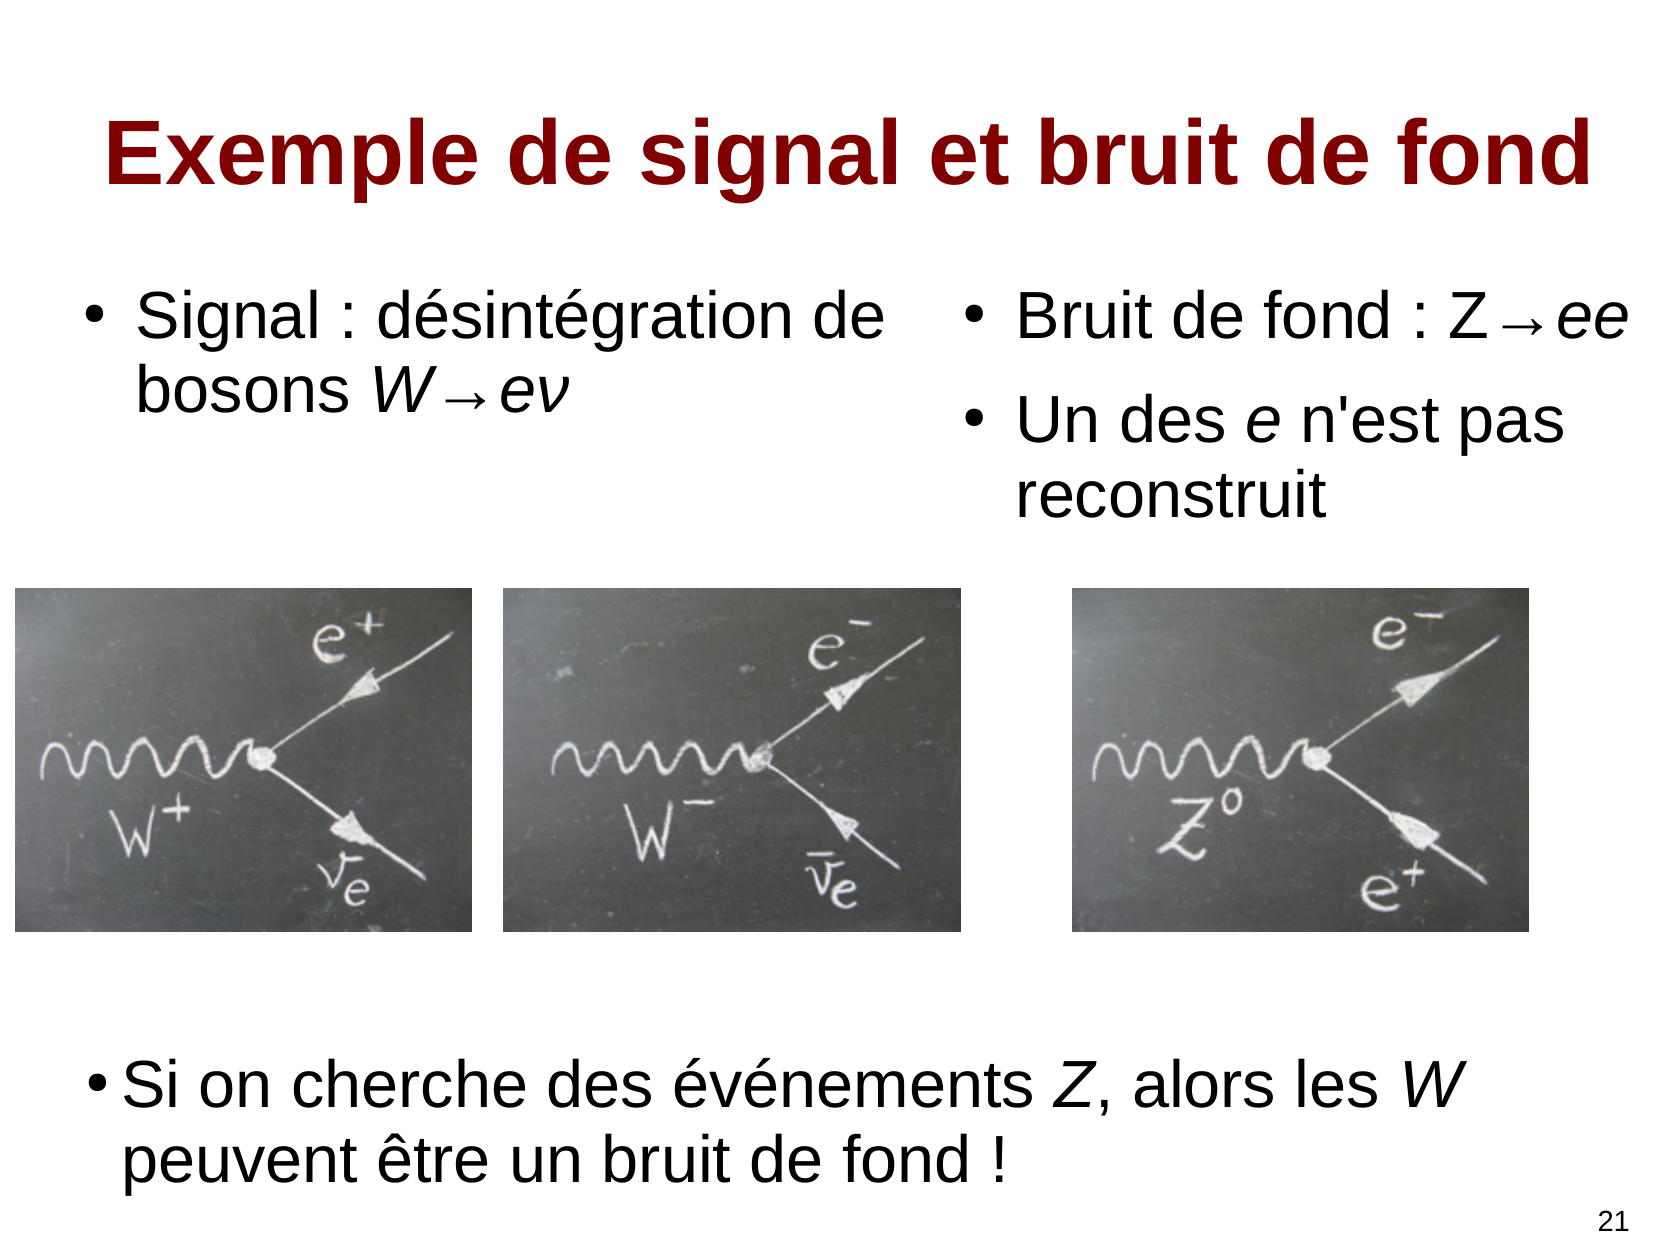

# Exemple de signal et bruit de fond
Signal : désintégration de bosons W→eν
Bruit de fond : Z→ee
Un des e n'est pas reconstruit
Si on cherche des événements Z, alors les W peuvent être un bruit de fond !
21